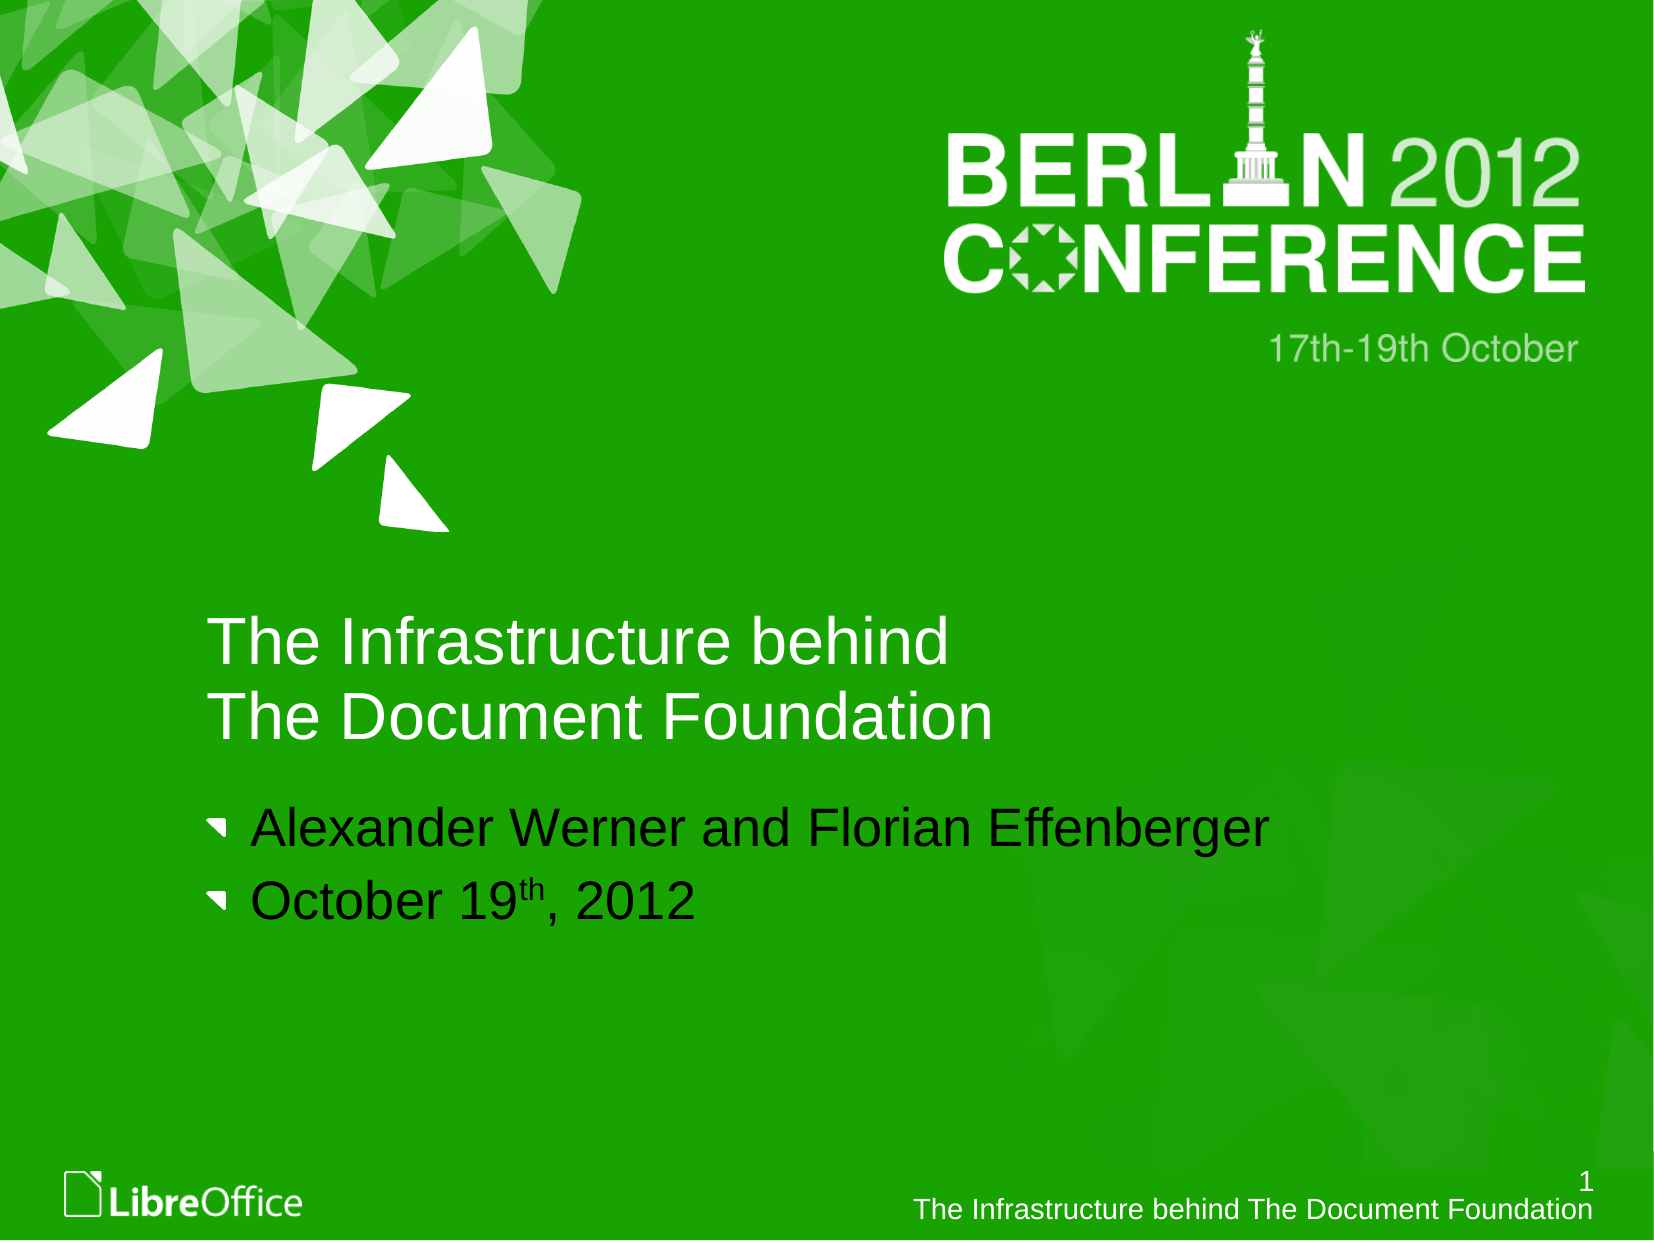

# The Infrastructure behind The Document Foundation
Alexander Werner and Florian Effenberger
October 19th, 2012
1
The Infrastructure behind The Document Foundation